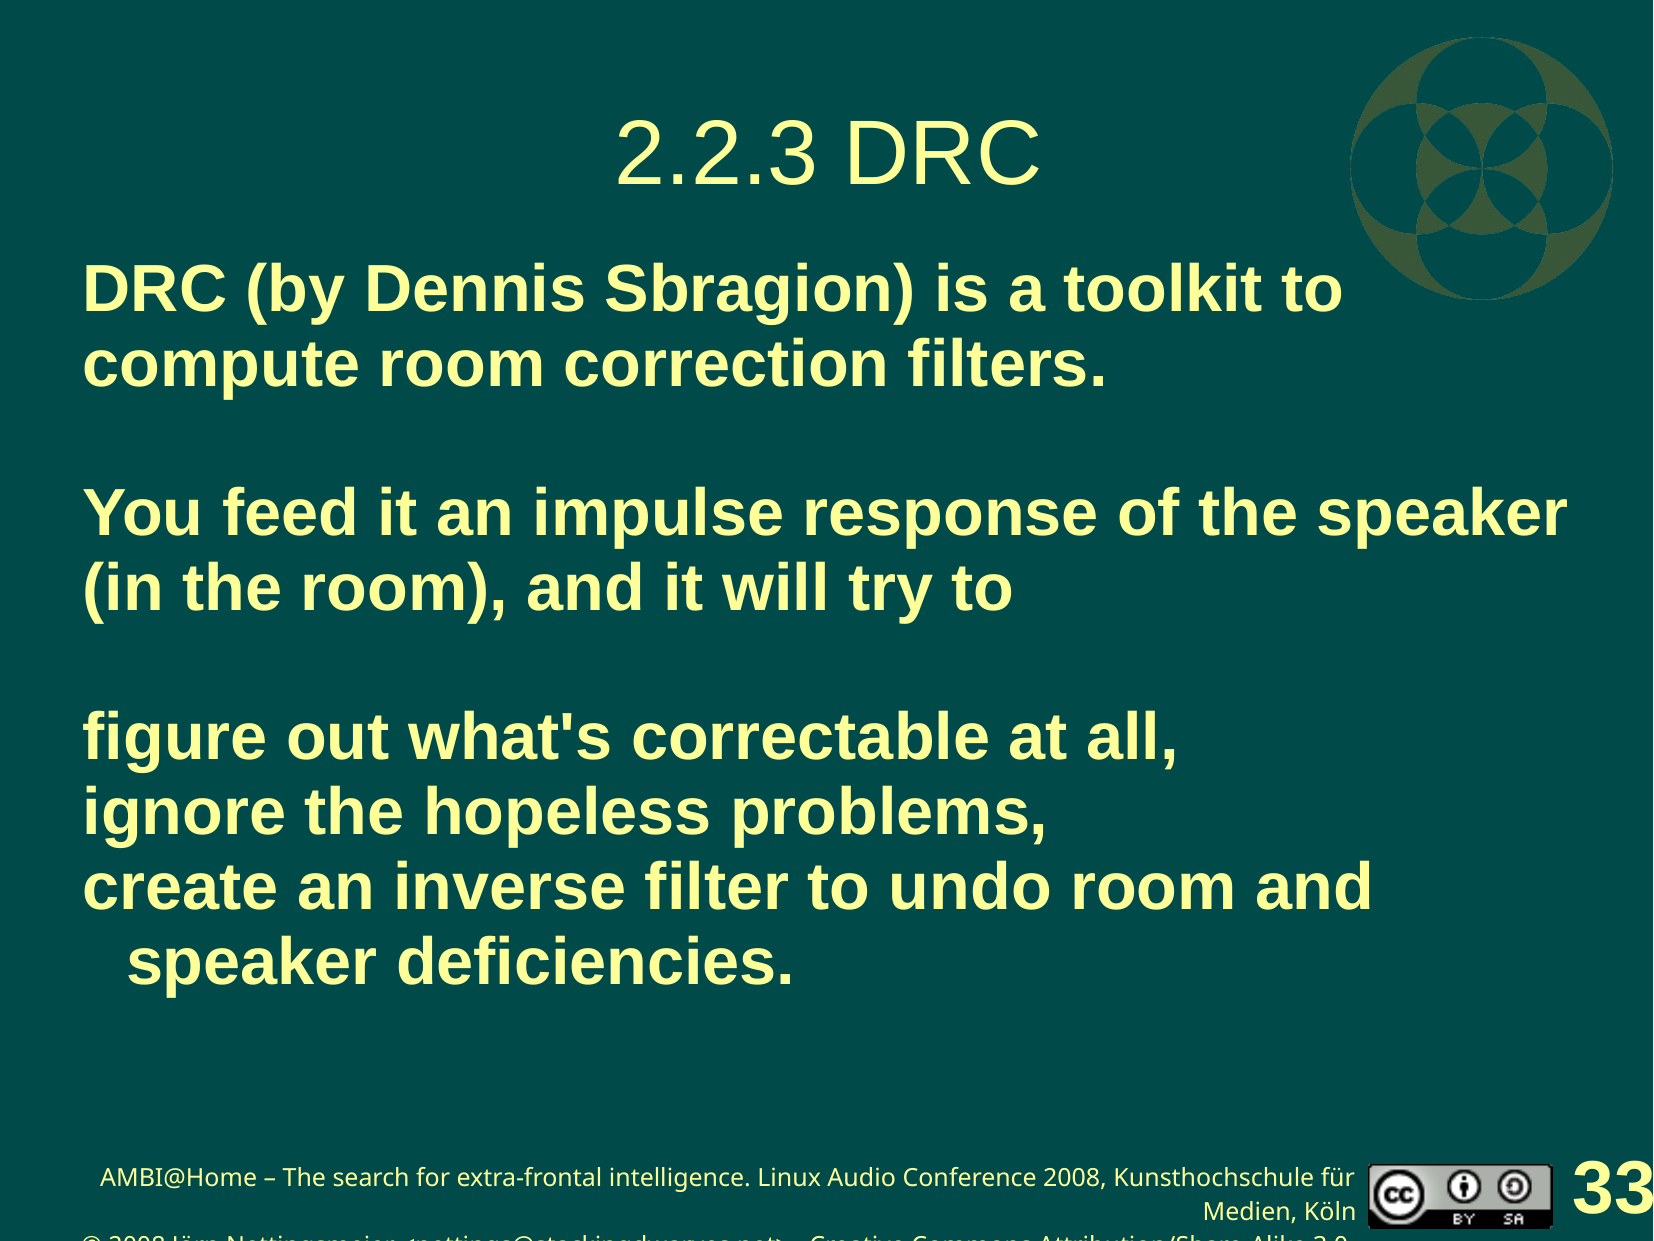

# 2.2.3 DRC
DRC (by Dennis Sbragion) is a toolkit to compute room correction filters.
You feed it an impulse response of the speaker (in the room), and it will try to
figure out what's correctable at all,
ignore the hopeless problems,
create an inverse filter to undo room and speaker deficiencies.